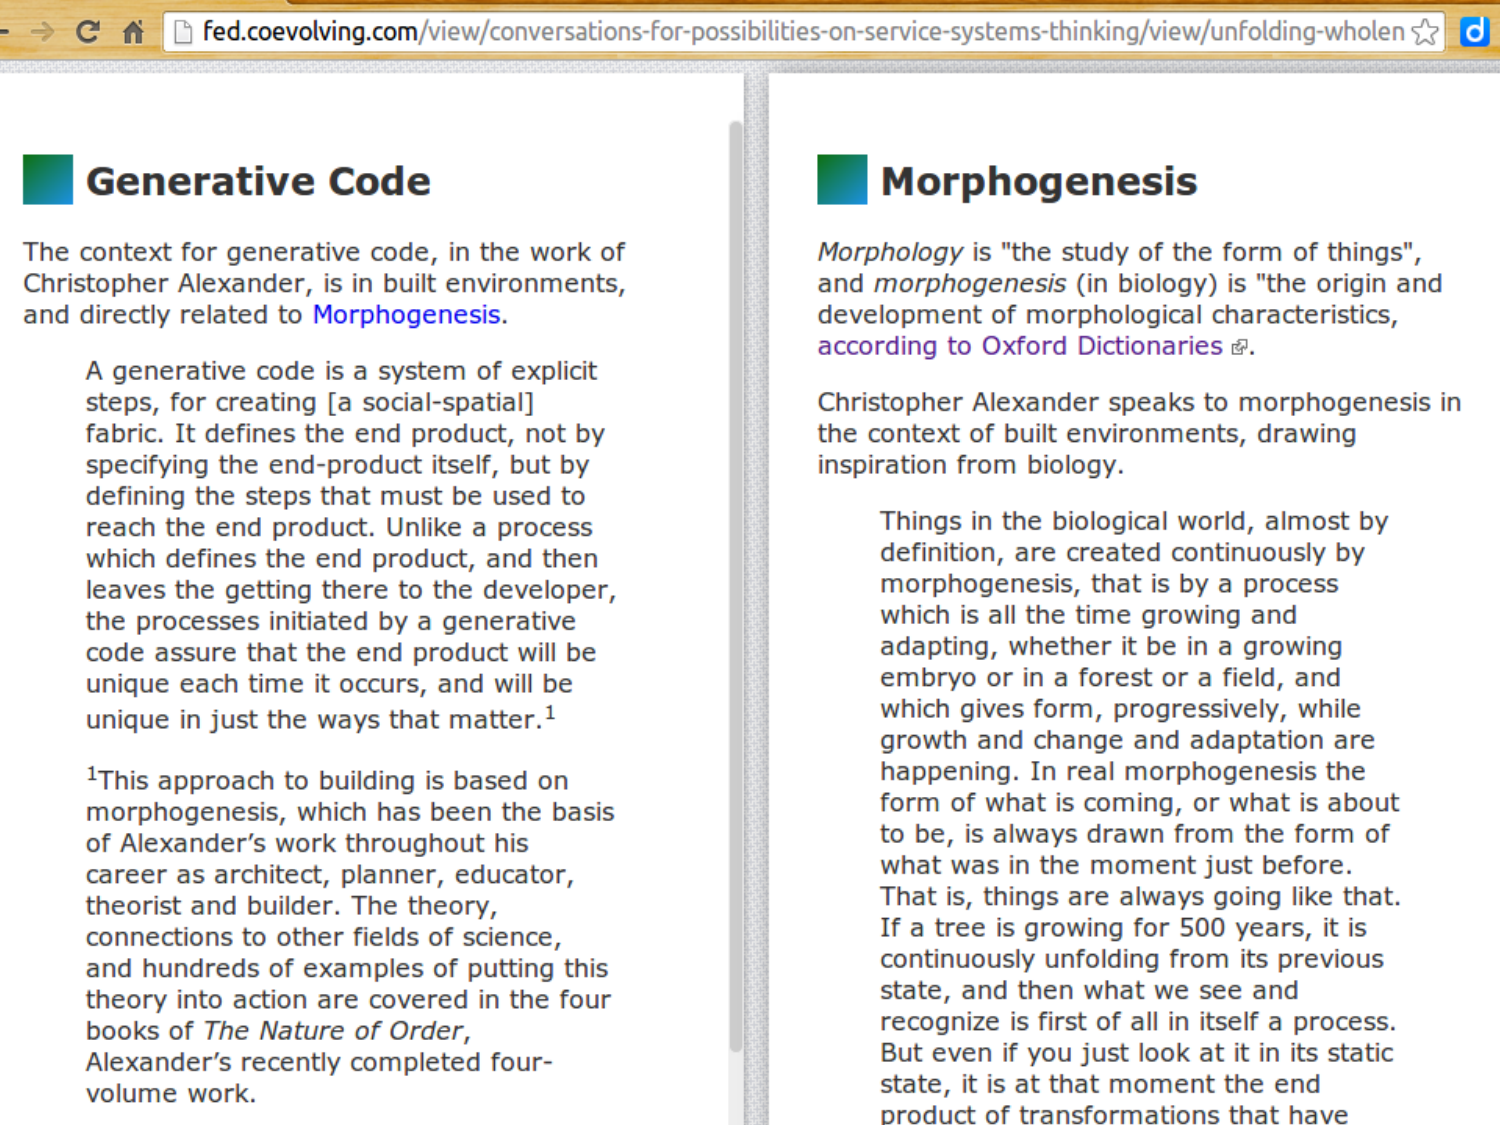

# Generative Code, Morphogenesis
Incubating Service Systems Thinking
July 2014
63